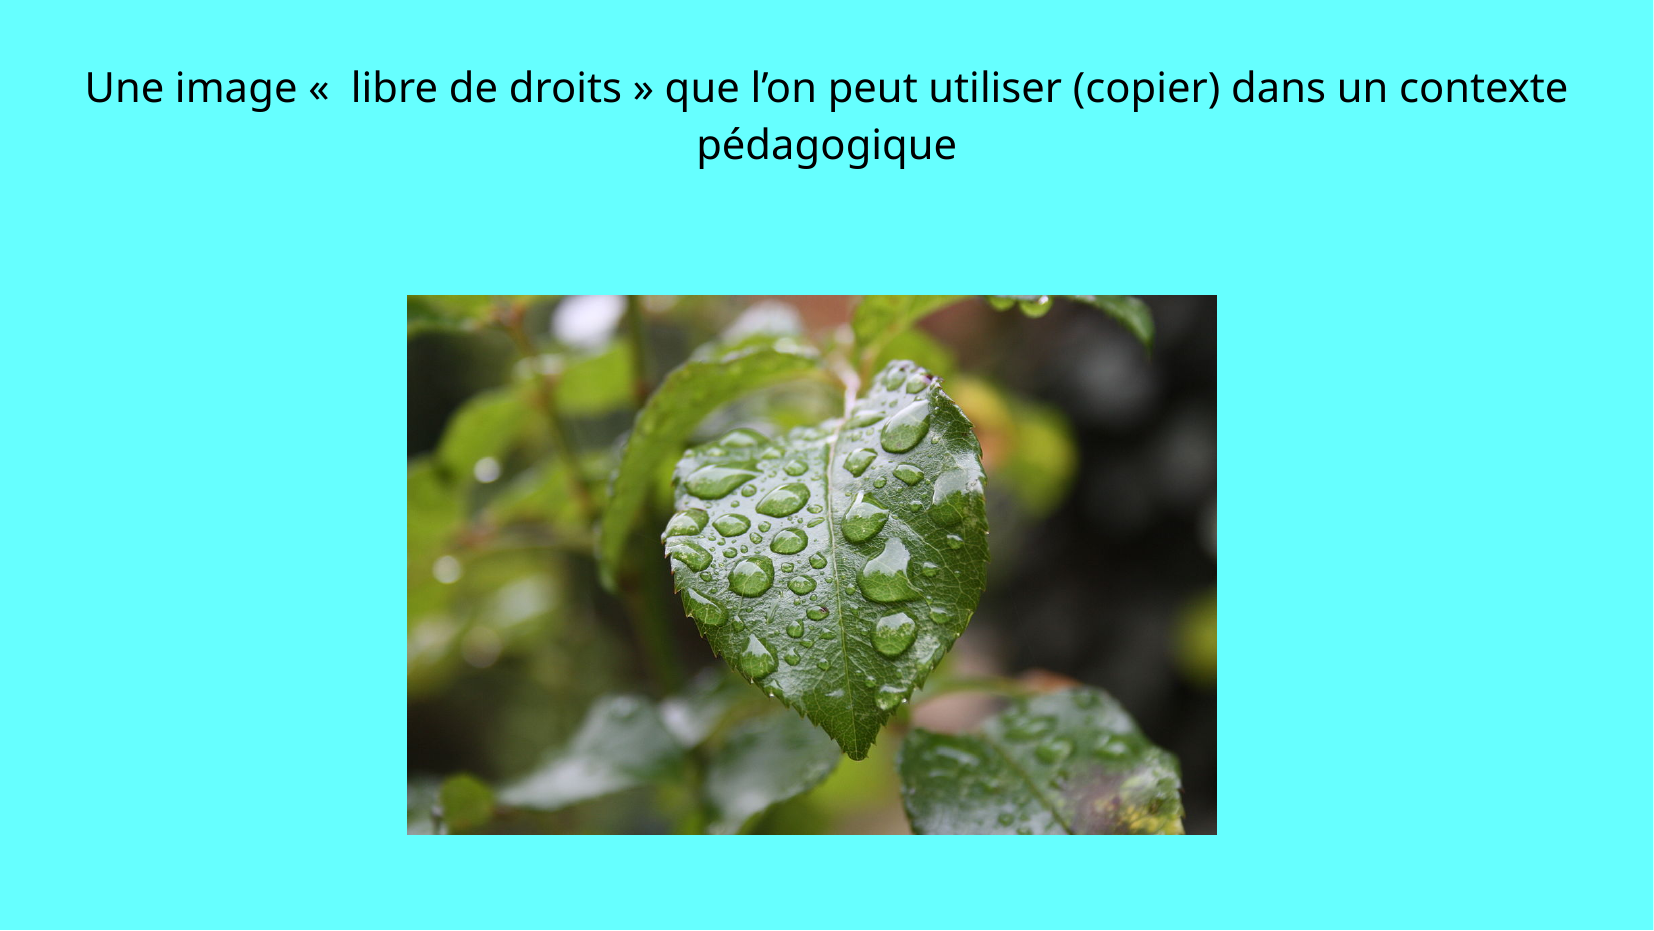

# Une image «  libre de droits » que l’on peut utiliser (copier) dans un contexte pédagogique